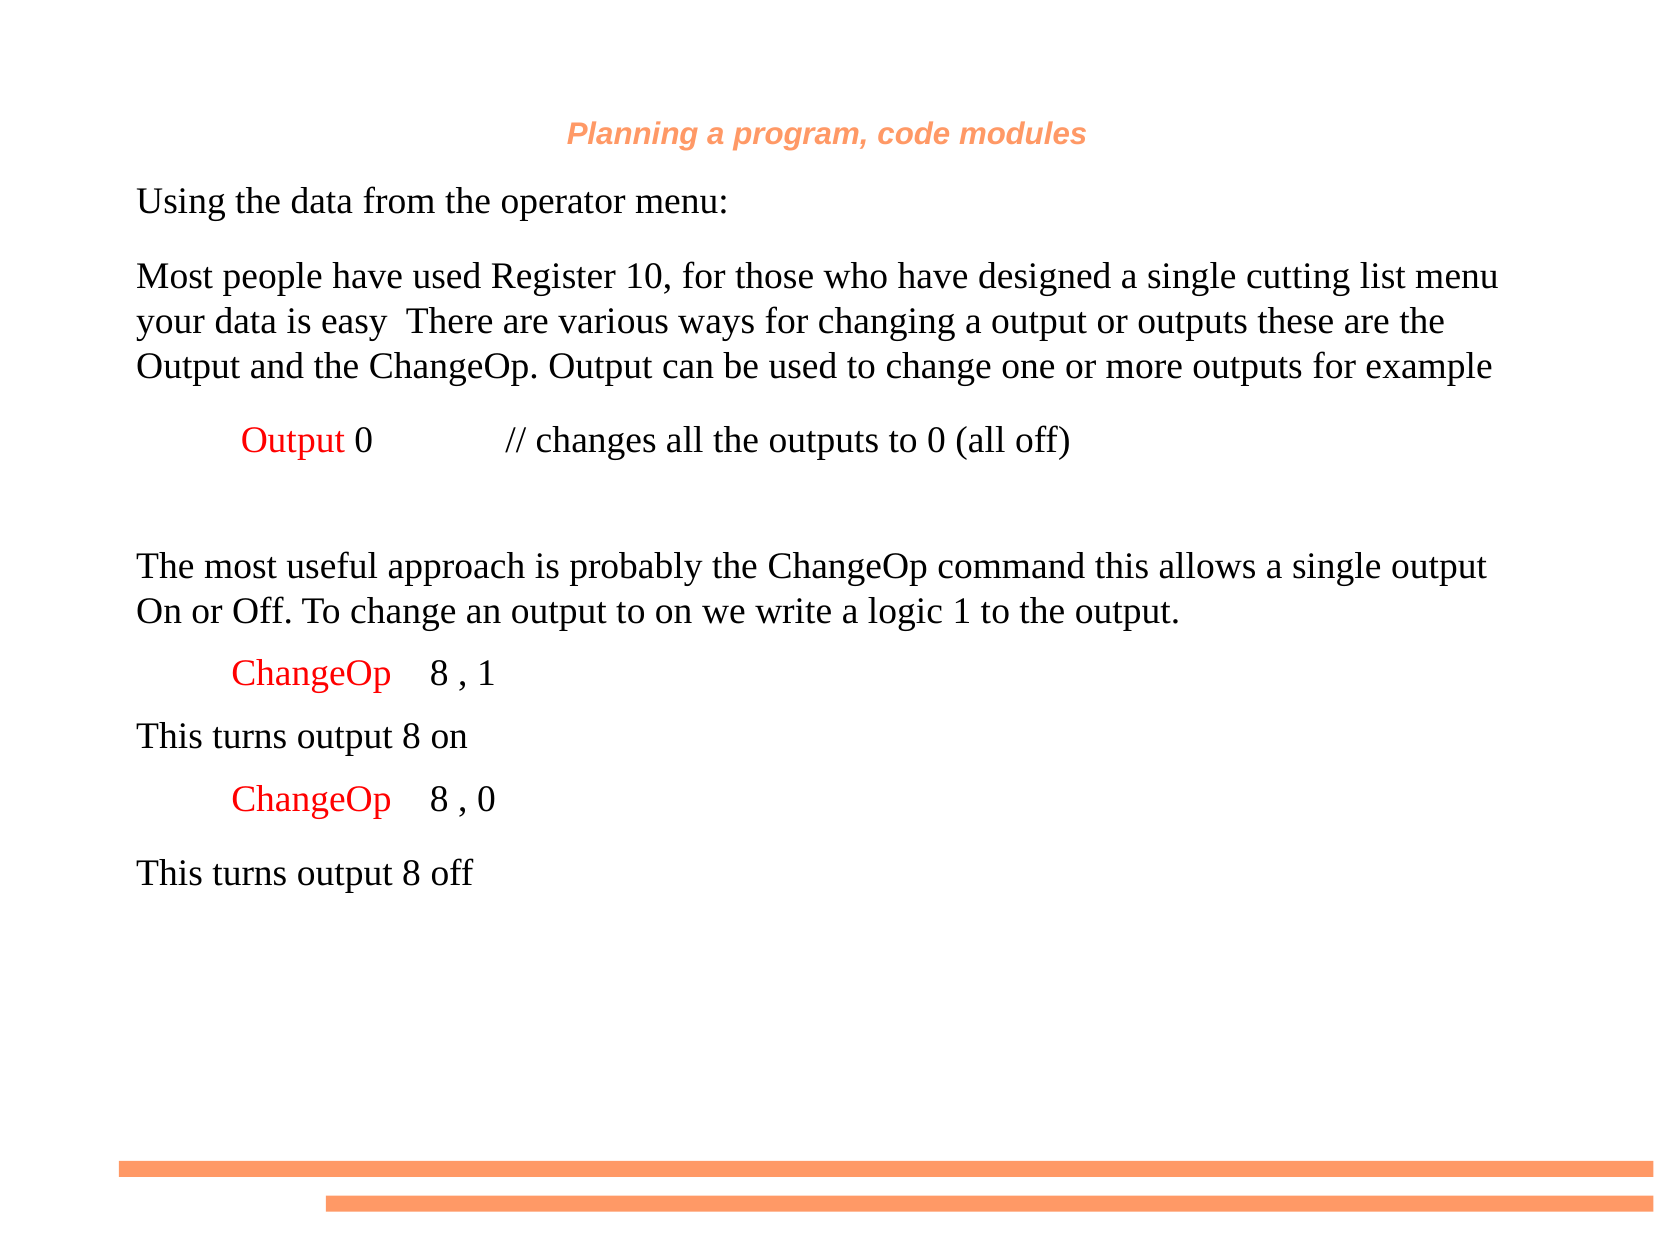

# Planning a program, code modules
Using the data from the operator menu:
Most people have used Register 10, for those who have designed a single cutting list menu your data is easy There are various ways for changing a output or outputs these are the Output and the ChangeOp. Output can be used to change one or more outputs for example
 Output 0 		// changes all the outputs to 0 (all off)
The most useful approach is probably the ChangeOp command this allows a single output On or Off. To change an output to on we write a logic 1 to the output.
 ChangeOp 8 , 1
This turns output 8 on
 ChangeOp 8 , 0
This turns output 8 off